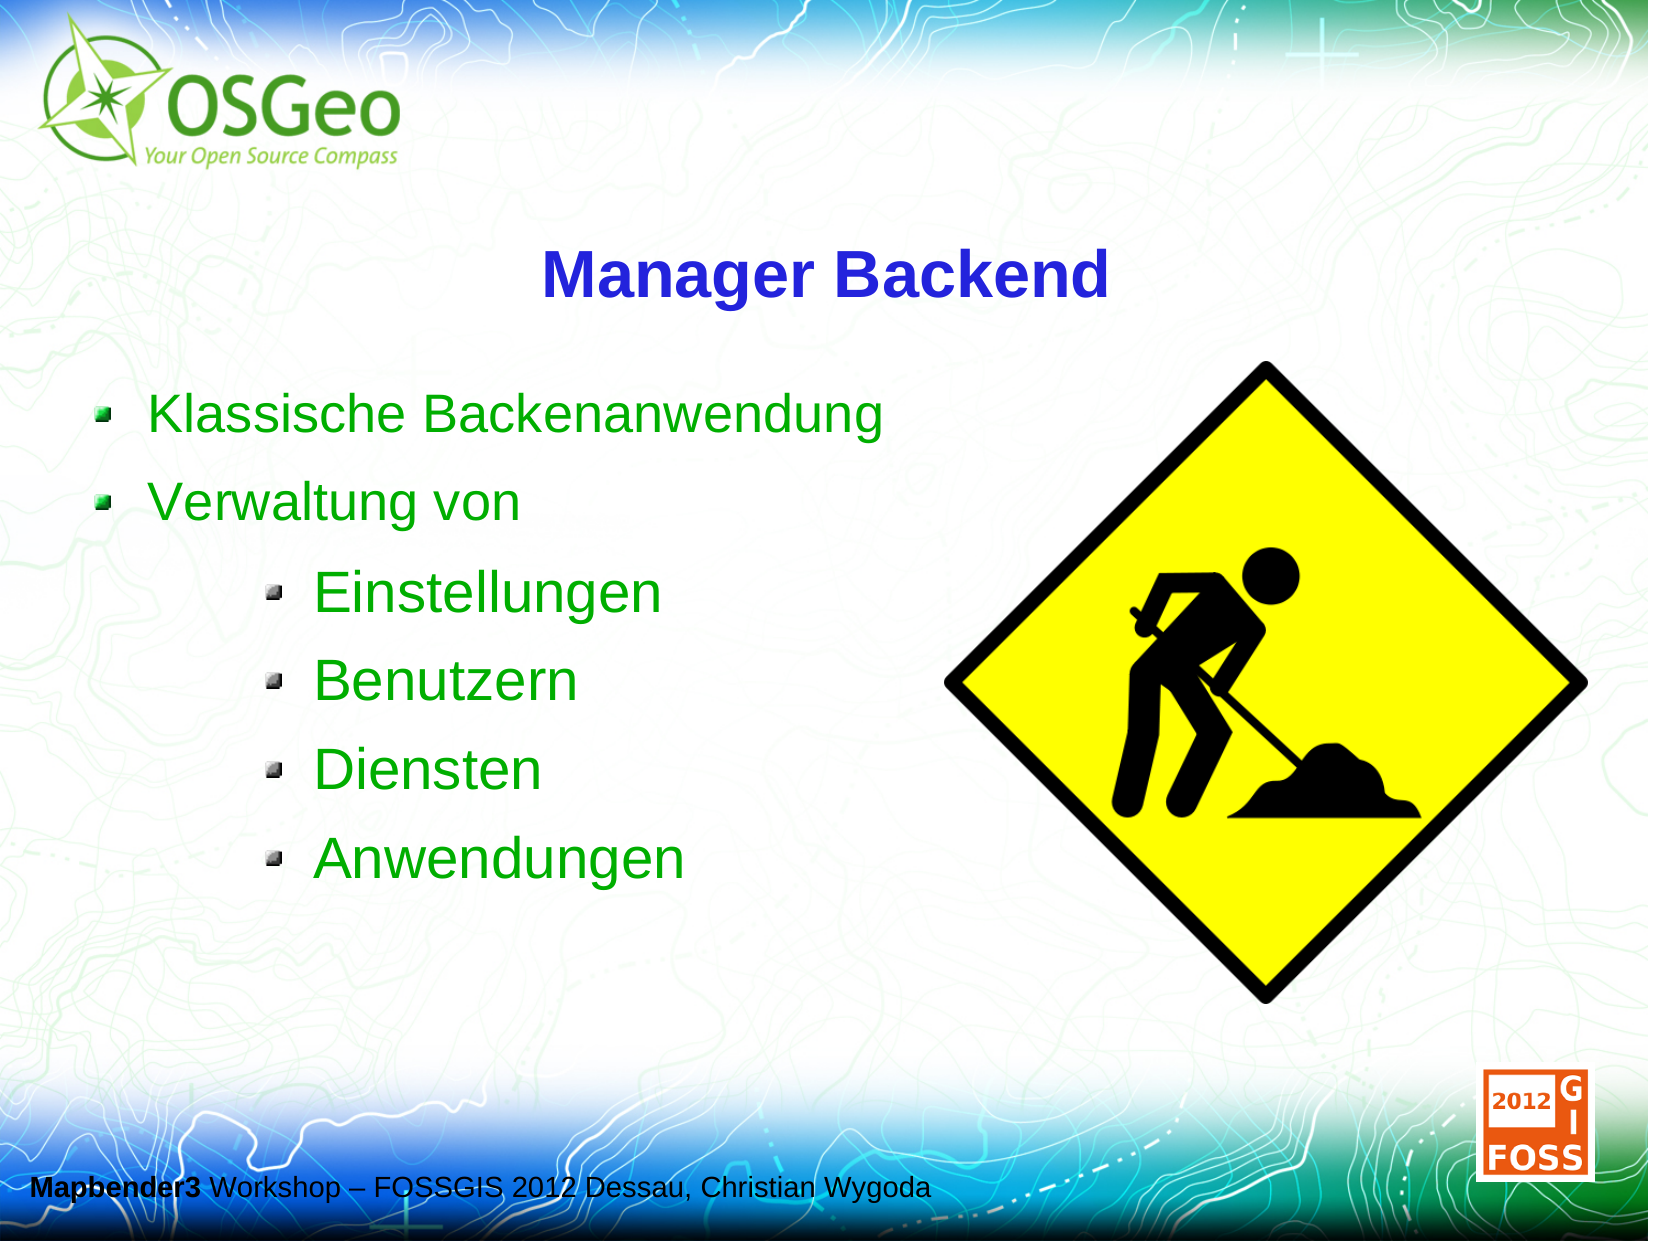

# Manager Backend
Klassische Backenanwendung
Verwaltung von
Einstellungen
Benutzern
Diensten
Anwendungen